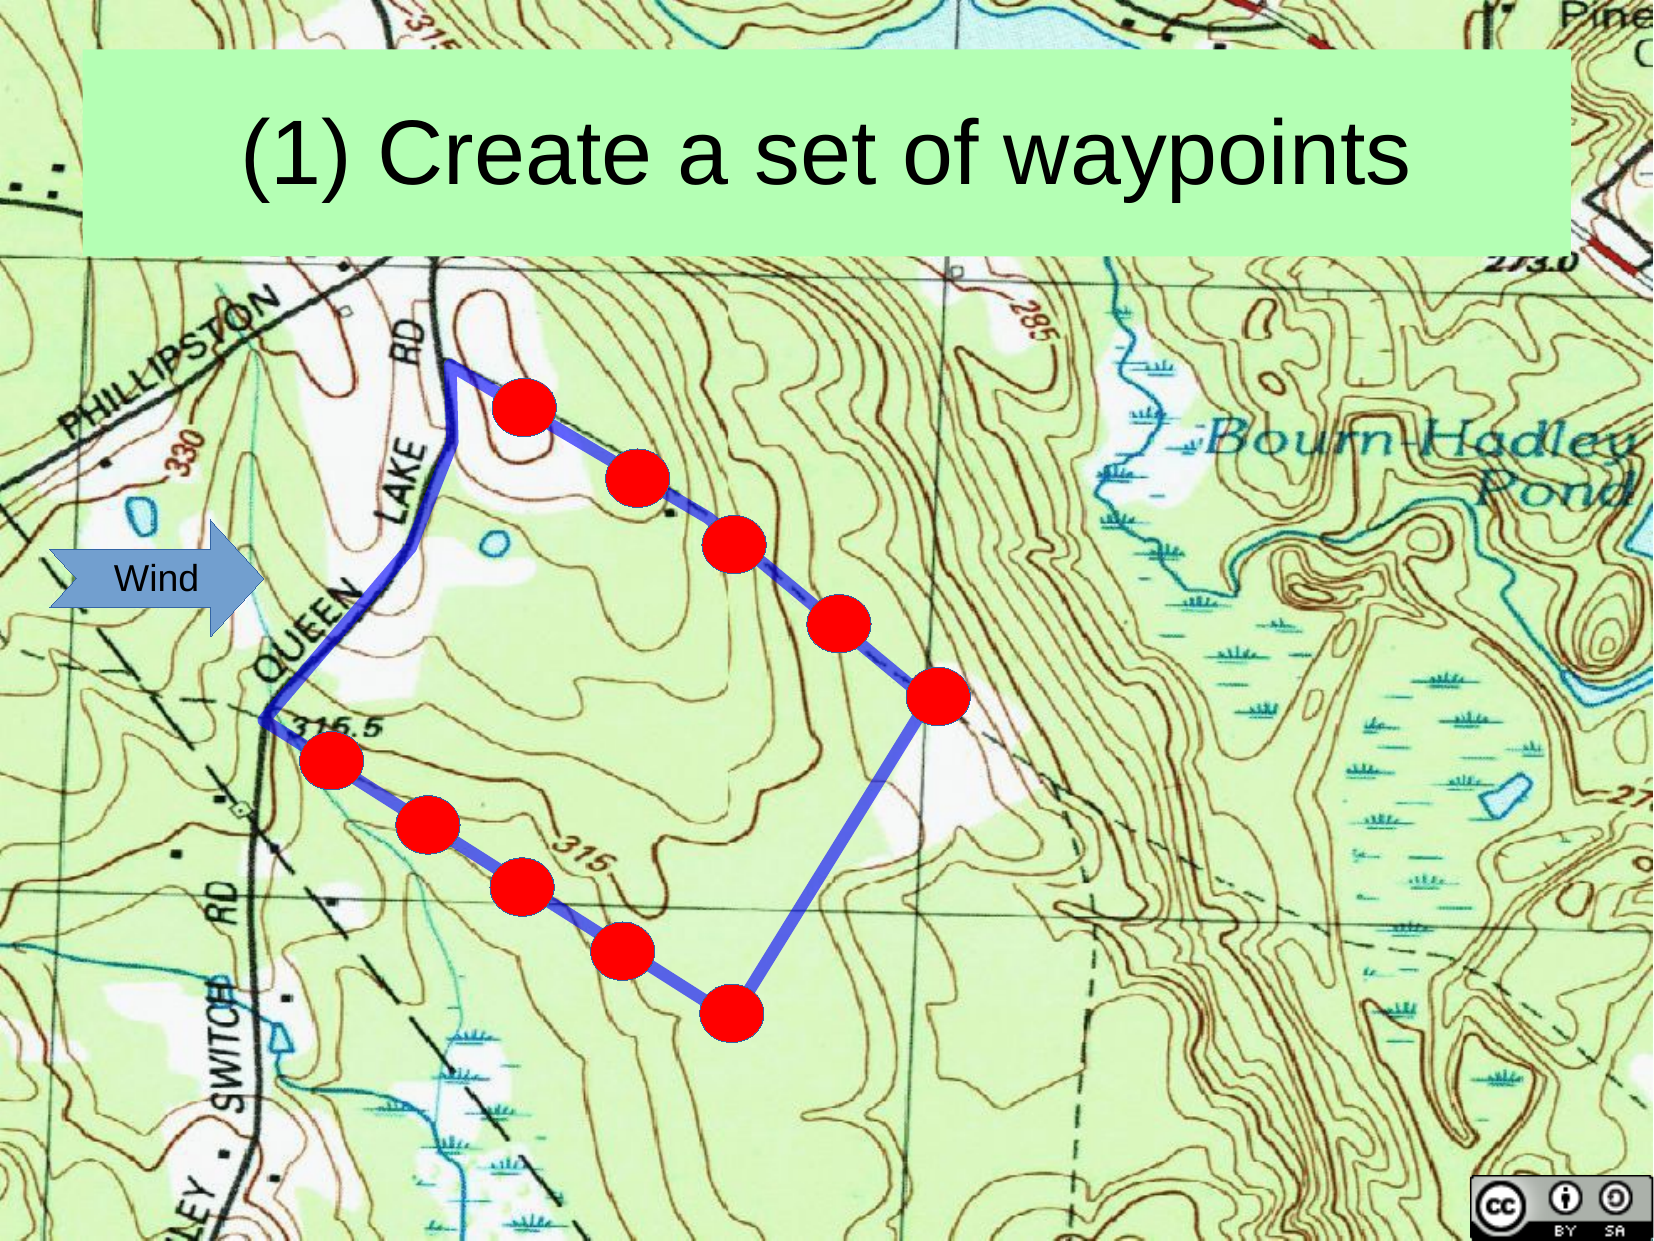

# (1) Create a set of waypoints
Wind